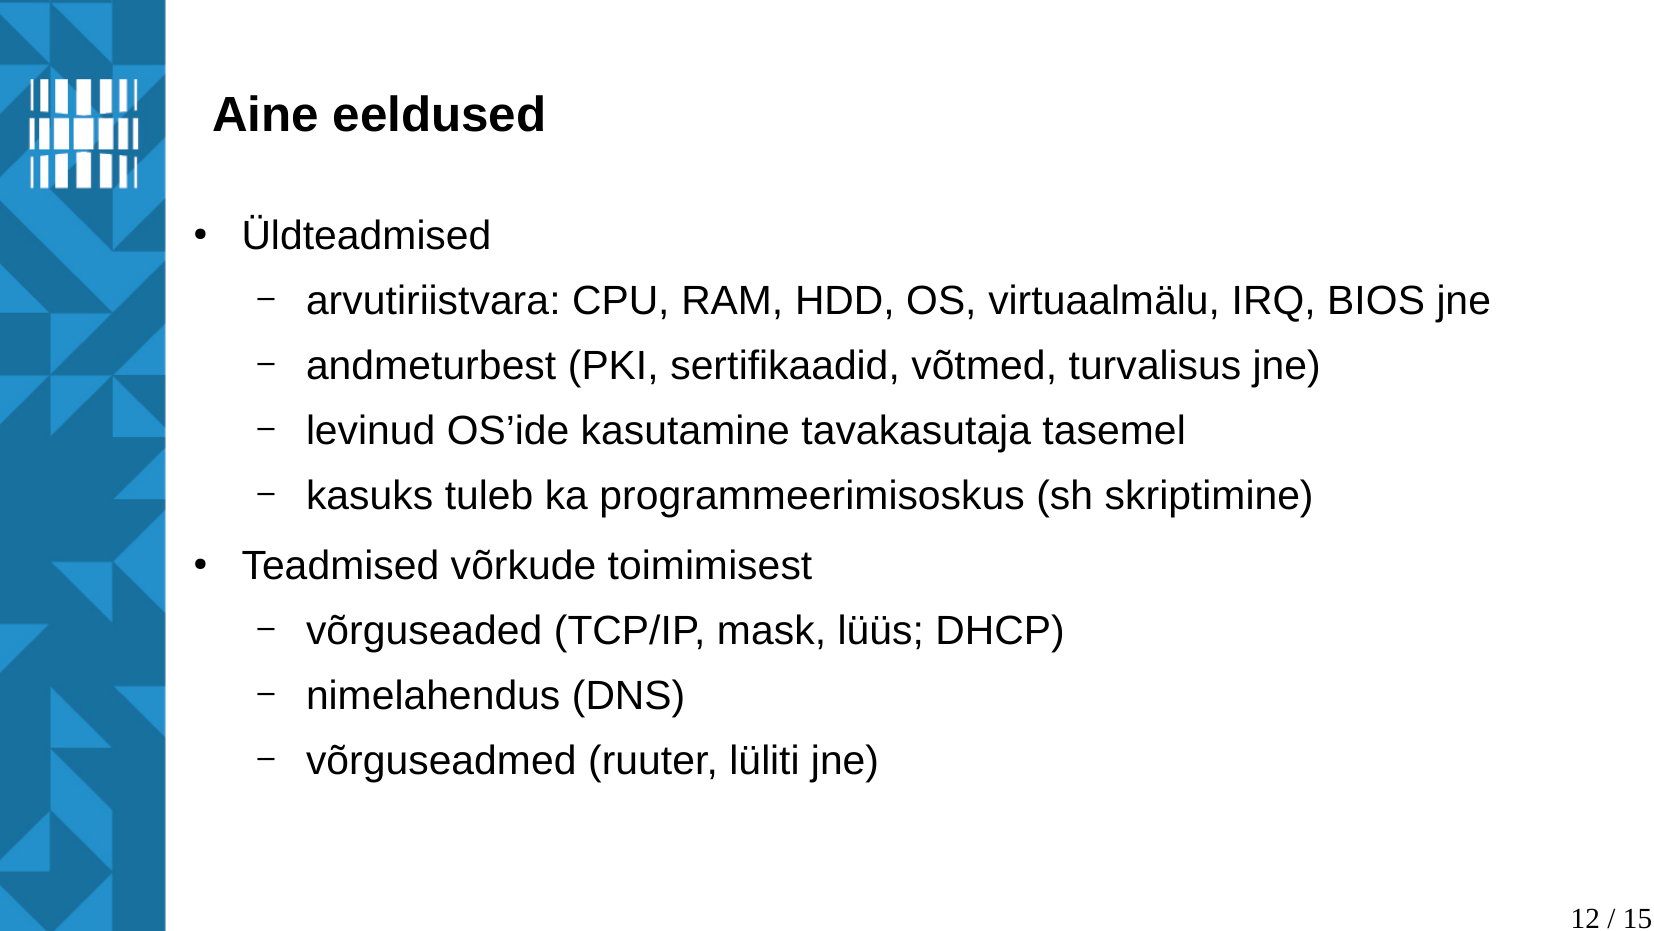

# Aine eeldused
Üldteadmised
arvutiriistvara: CPU, RAM, HDD, OS, virtuaalmälu, IRQ, BIOS jne
andmeturbest (PKI, sertifikaadid, võtmed, turvalisus jne)
levinud OS’ide kasutamine tavakasutaja tasemel
kasuks tuleb ka programmeerimisoskus (sh skriptimine)
Teadmised võrkude toimimisest
võrguseaded (TCP/IP, mask, lüüs; DHCP)
nimelahendus (DNS)
võrguseadmed (ruuter, lüliti jne)
12